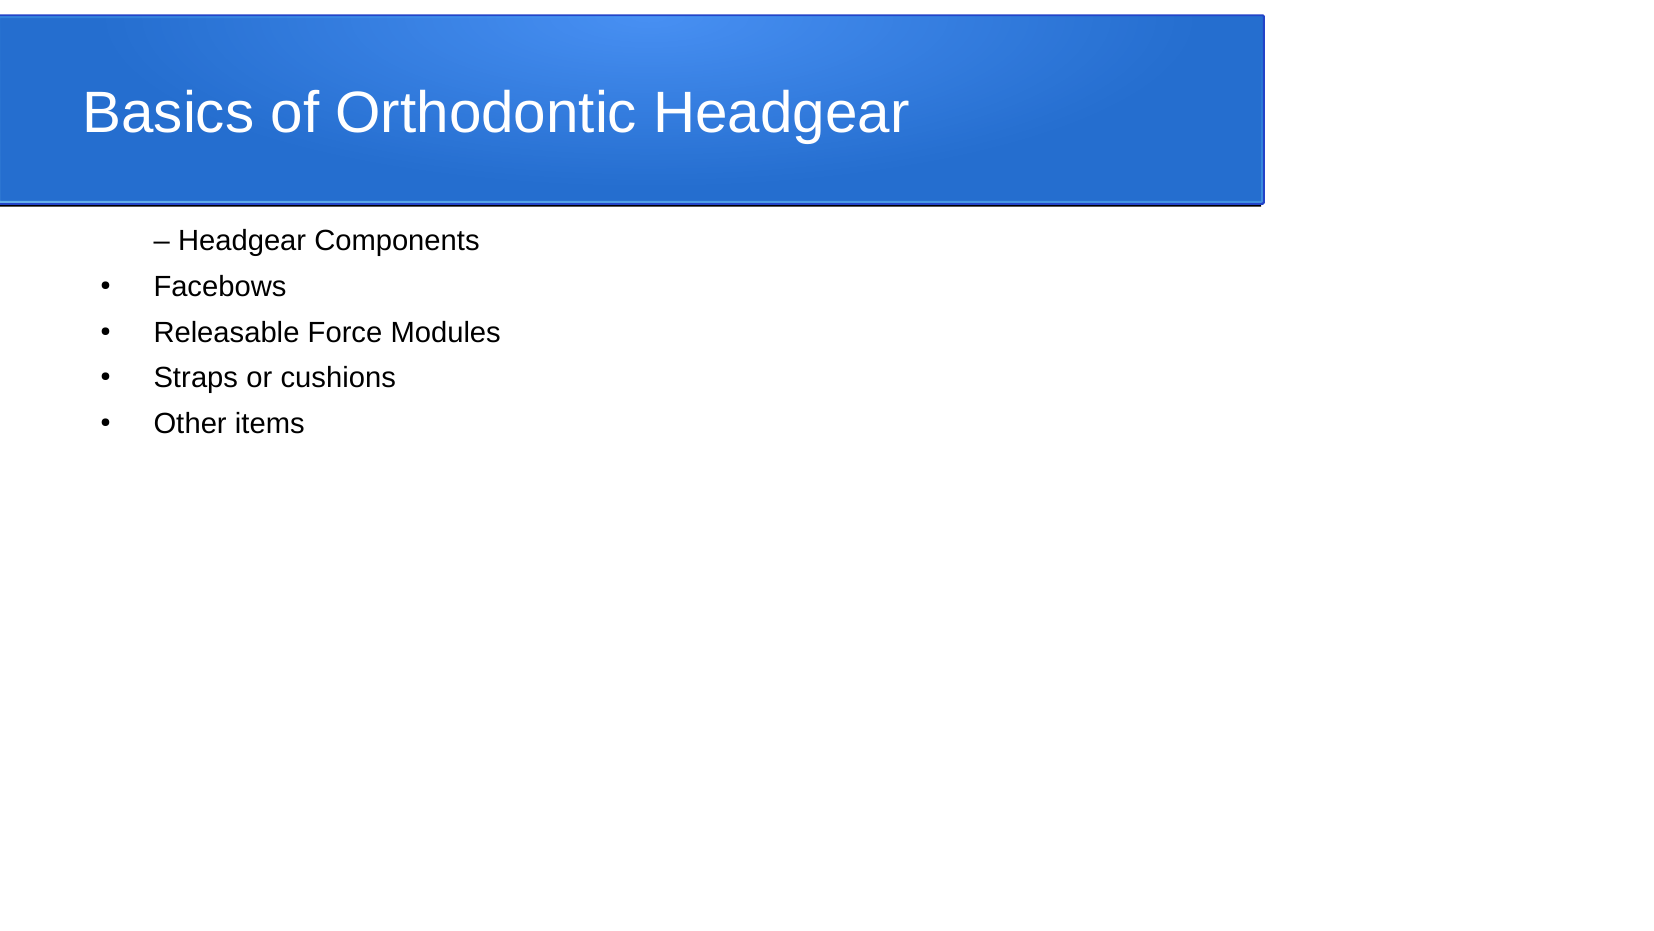

# Basics of Orthodontic Headgear
– Headgear Components
Facebows
Releasable Force Modules
Straps or cushions
Other items